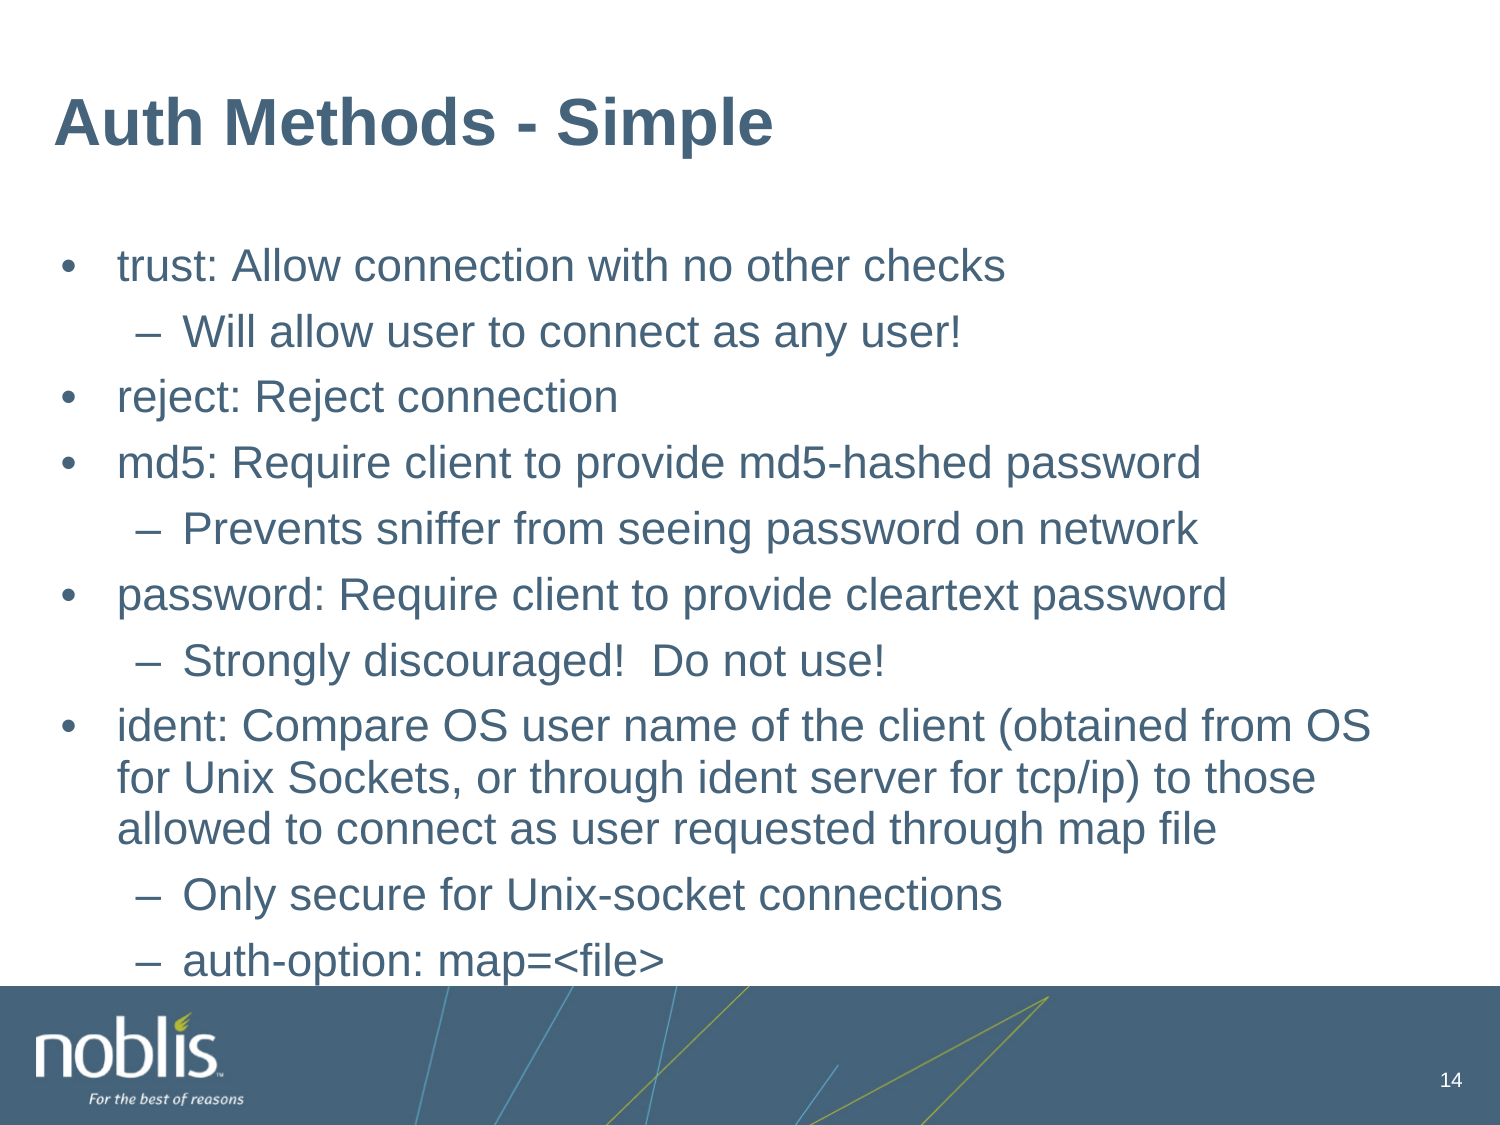

# Auth Methods - Simple
trust: Allow connection with no other checks
Will allow user to connect as any user!
reject: Reject connection
md5: Require client to provide md5-hashed password
Prevents sniffer from seeing password on network
password: Require client to provide cleartext password
Strongly discouraged! Do not use!
ident: Compare OS user name of the client (obtained from OS for Unix Sockets, or through ident server for tcp/ip) to those allowed to connect as user requested through map file
Only secure for Unix-socket connections
auth-option: map=<file>